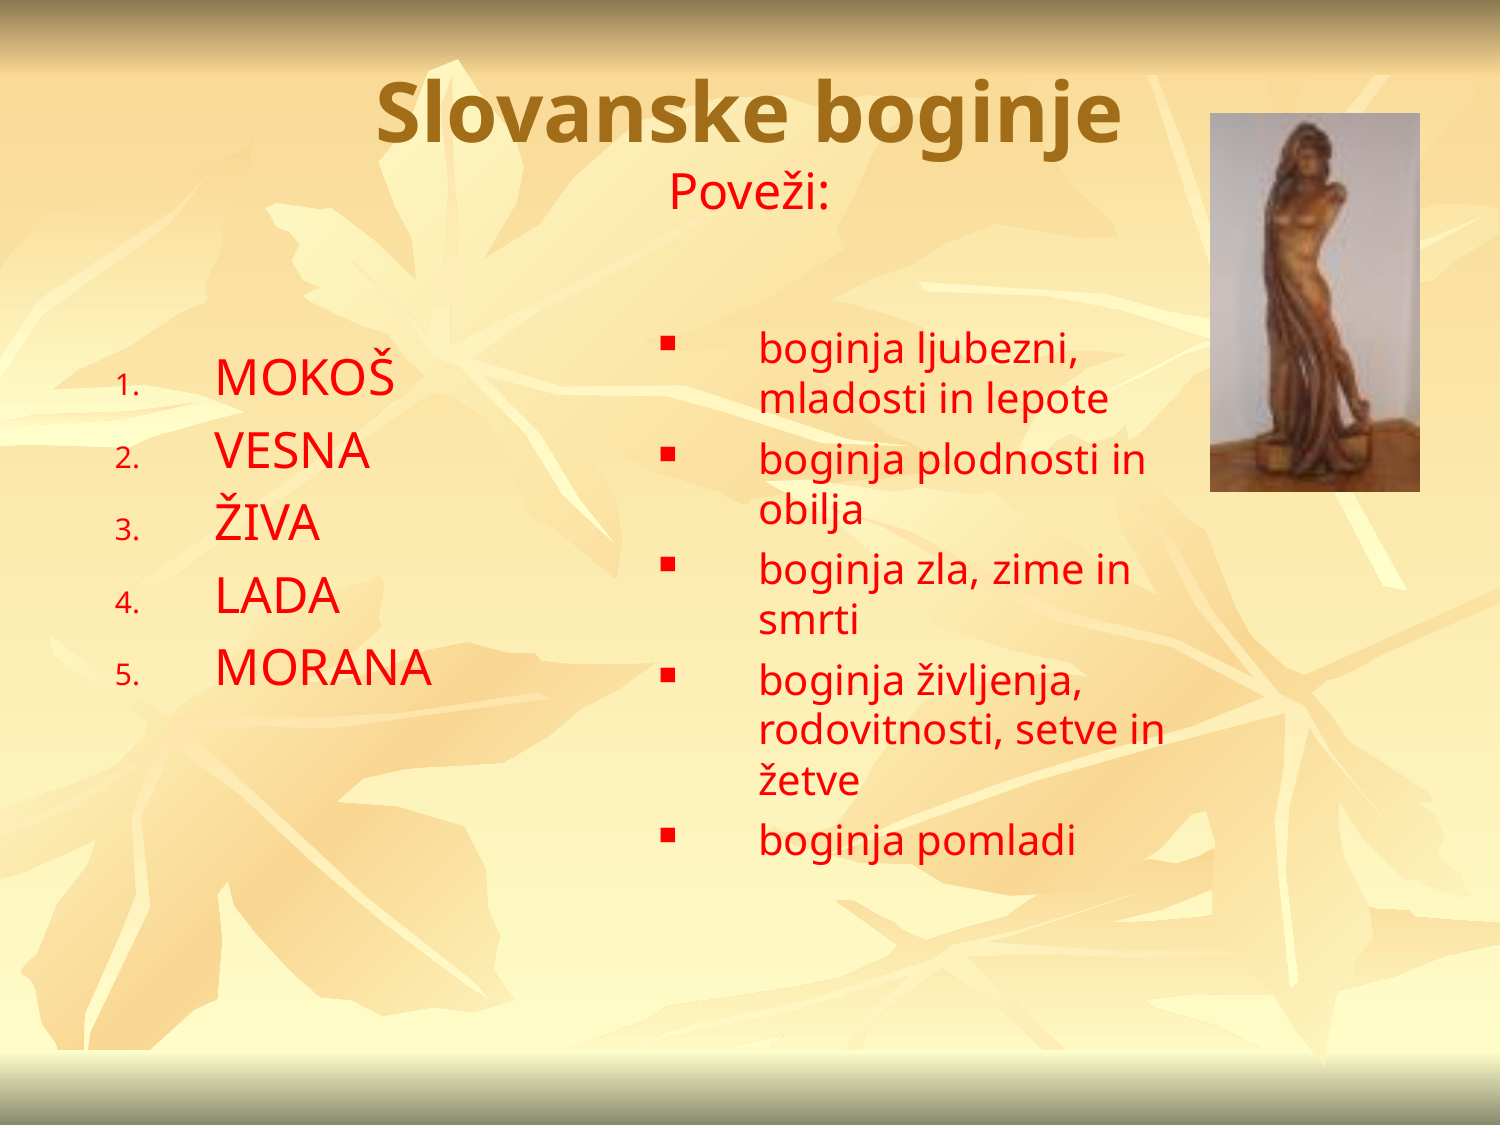

# Slovanske boginje Poveži:
boginja ljubezni, mladosti in lepote
boginja plodnosti in obilja
boginja zla, zime in smrti
boginja življenja, rodovitnosti, setve in žetve
boginja pomladi
MOKOŠ
VESNA
ŽIVA
LADA
MORANA